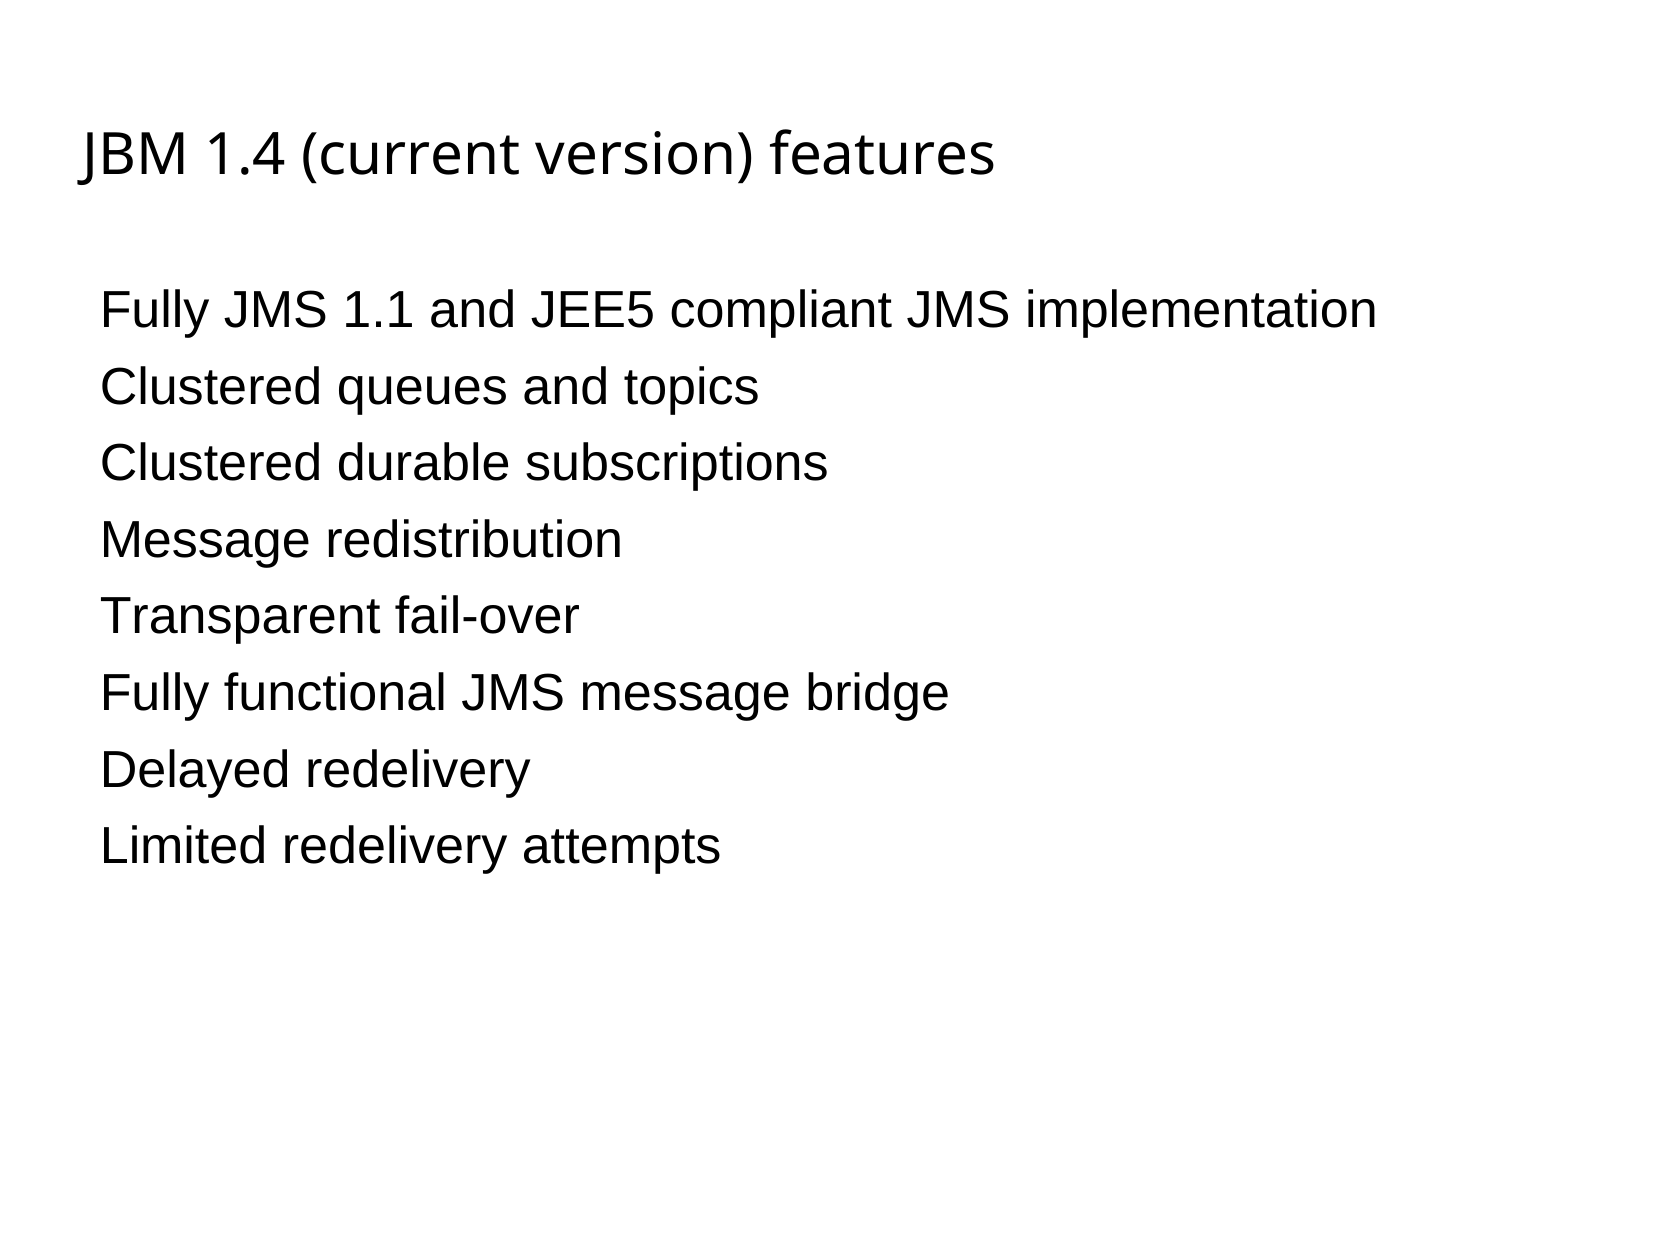

# JBM 1.4 (current version) features
Fully JMS 1.1 and JEE5 compliant JMS implementation
Clustered queues and topics
Clustered durable subscriptions
Message redistribution
Transparent fail-over
Fully functional JMS message bridge
Delayed redelivery
Limited redelivery attempts